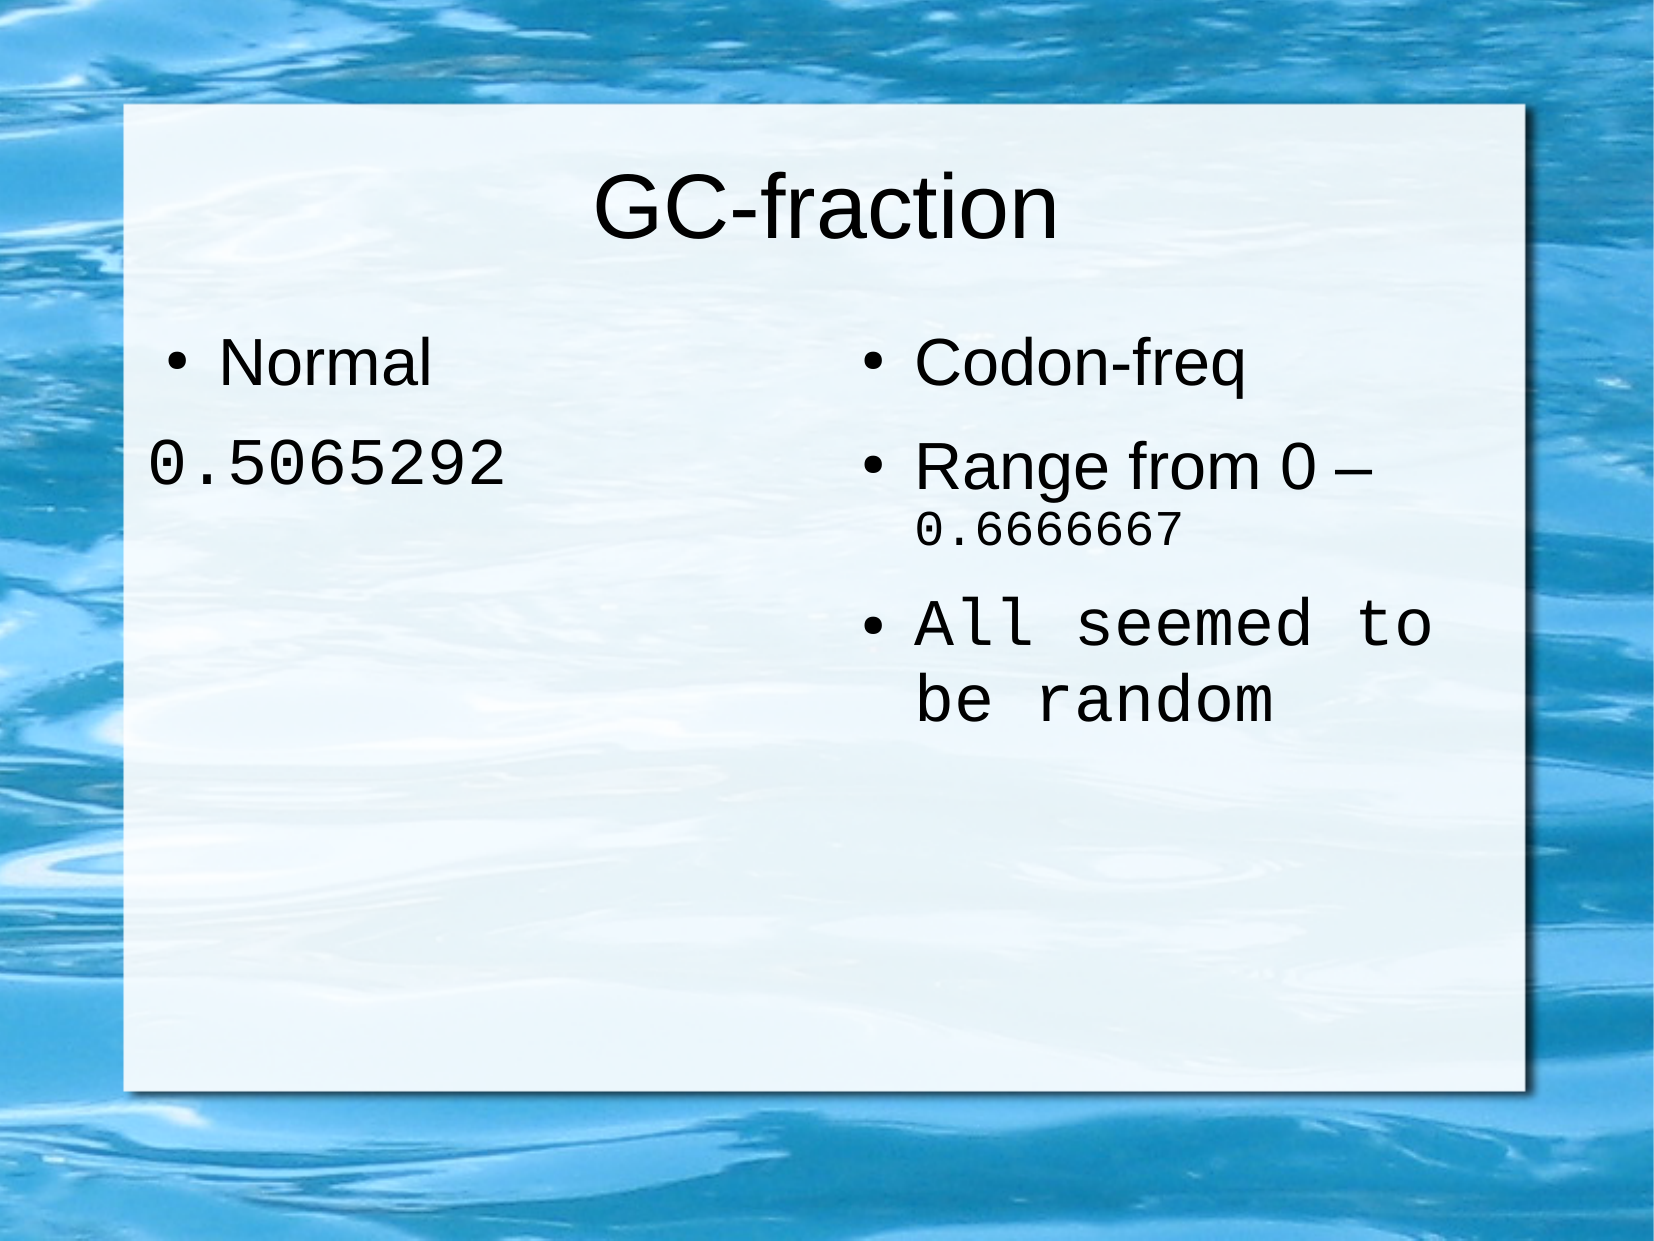

# GC-fraction
Normal
0.5065292
Codon-freq
Range from 0 – 0.6666667
All seemed to be random